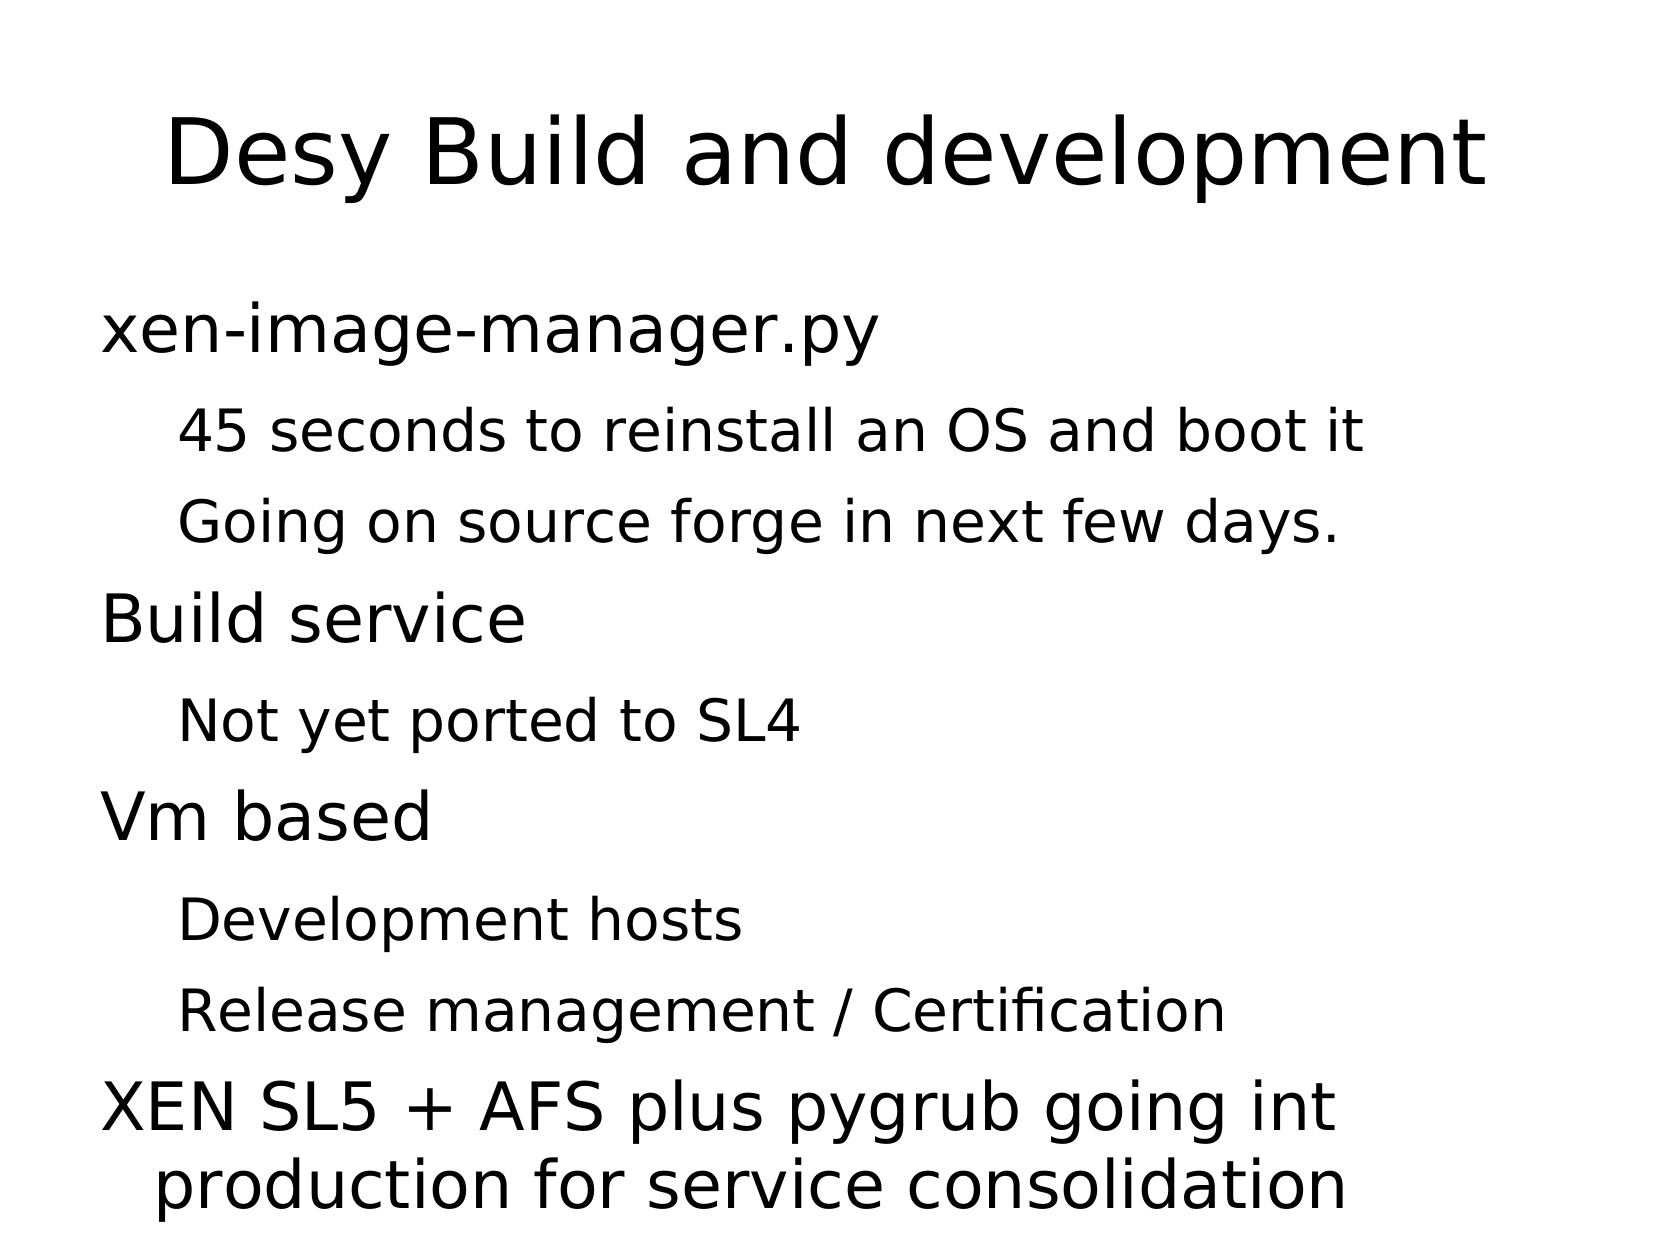

# Desy Build and development
xen-image-manager.py
45 seconds to reinstall an OS and boot it
Going on source forge in next few days.
Build service
Not yet ported to SL4
Vm based
Development hosts
Release management / Certification
XEN SL5 + AFS plus pygrub going int production for service consolidation